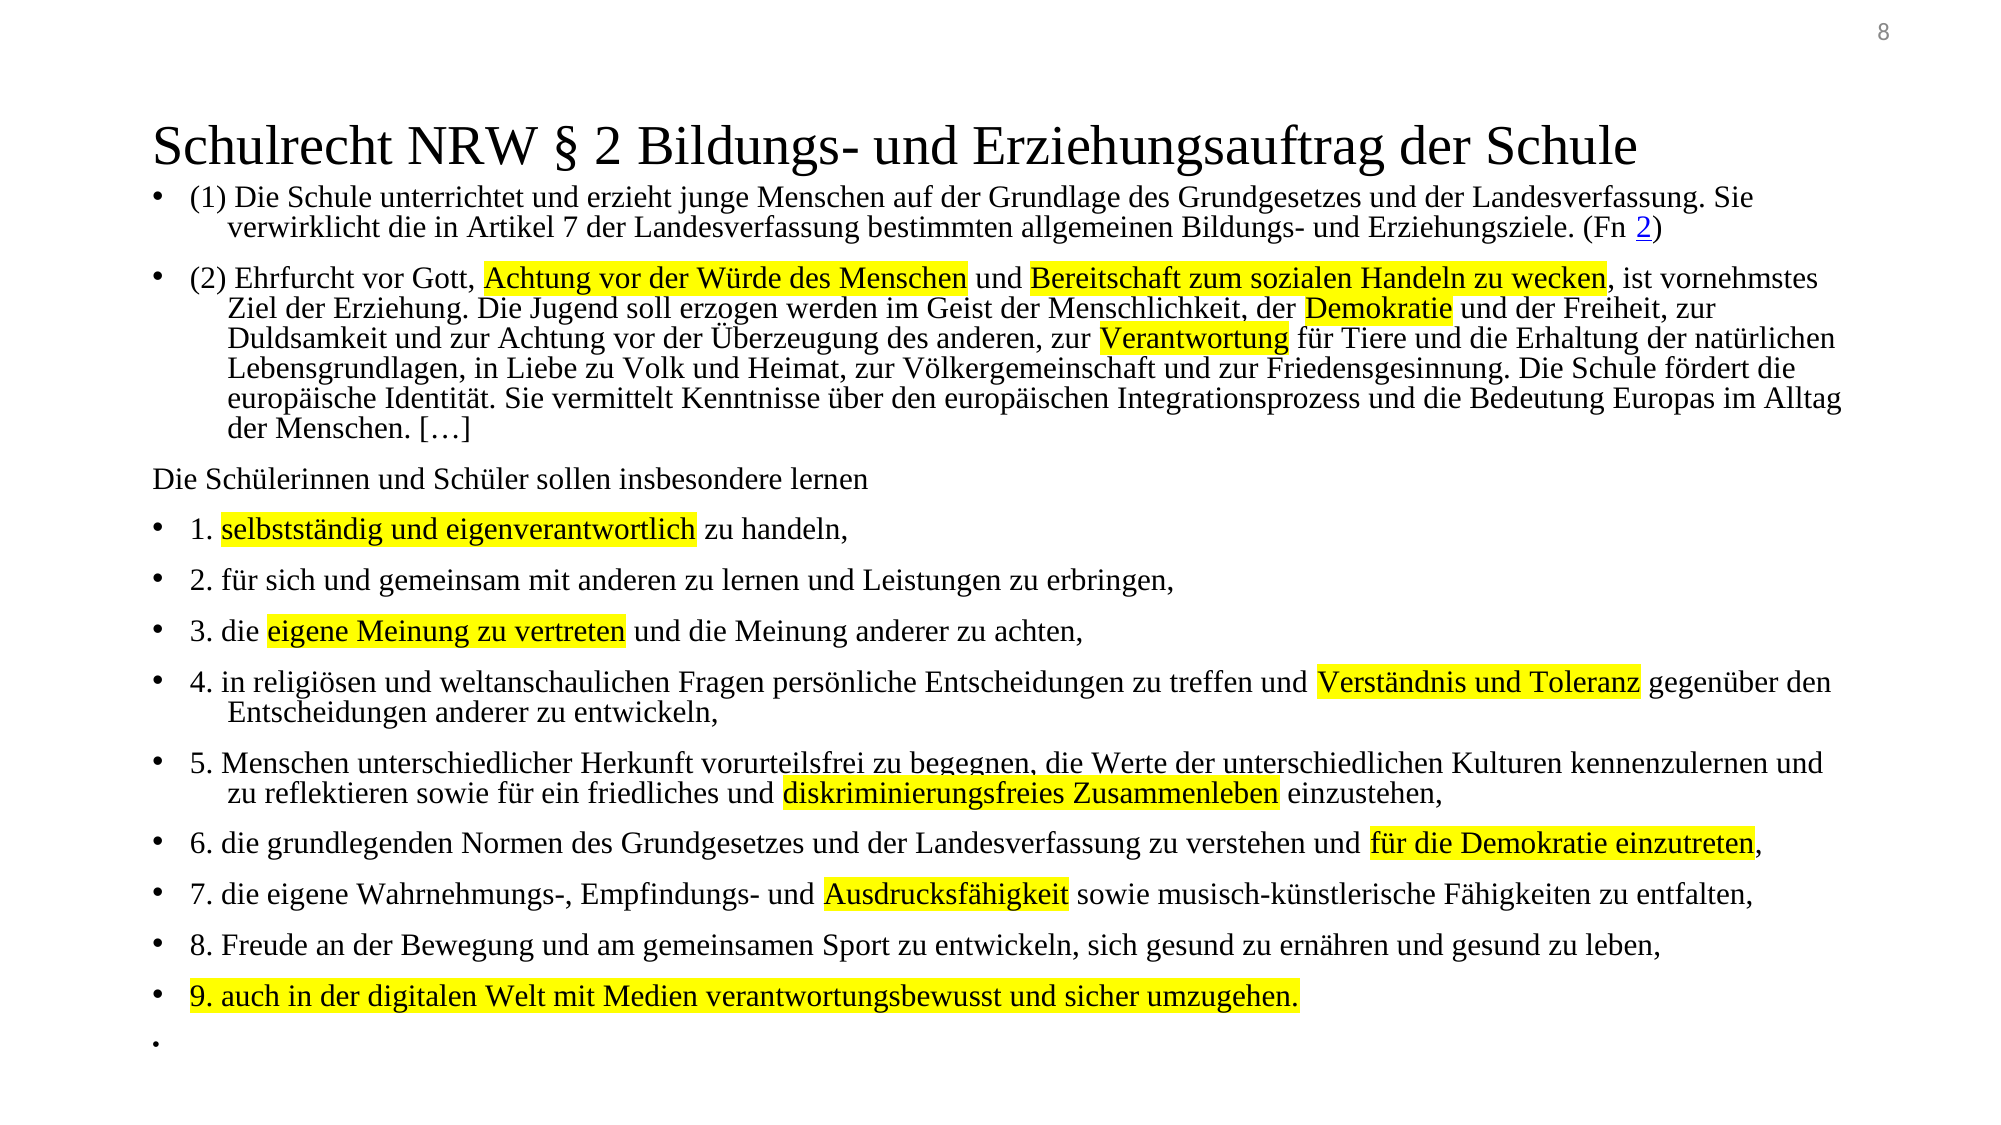

8
# Schulrecht NRW § 2 Bildungs- und Erziehungsauftrag der Schule
(1) Die Schule unterrichtet und erzieht junge Menschen auf der Grundlage des Grundgesetzes und der Landesverfassung. Sie verwirklicht die in Artikel 7 der Landesverfassung bestimmten allgemeinen Bildungs- und Erziehungsziele. (Fn 2)
(2) Ehrfurcht vor Gott, Achtung vor der Würde des Menschen und Bereitschaft zum sozialen Handeln zu wecken, ist vornehmstes Ziel der Erziehung. Die Jugend soll erzogen werden im Geist der Menschlichkeit, der Demokratie und der Freiheit, zur Duldsamkeit und zur Achtung vor der Überzeugung des anderen, zur Verantwortung für Tiere und die Erhaltung der natürlichen Lebensgrundlagen, in Liebe zu Volk und Heimat, zur Völkergemeinschaft und zur Friedensgesinnung. Die Schule fördert die europäische Identität. Sie vermittelt Kenntnisse über den europäischen Integrationsprozess und die Bedeutung Europas im Alltag der Menschen. […]
Die Schülerinnen und Schüler sollen insbesondere lernen
1. selbstständig und eigenverantwortlich zu handeln,
2. für sich und gemeinsam mit anderen zu lernen und Leistungen zu erbringen,
3. die eigene Meinung zu vertreten und die Meinung anderer zu achten,
4. in religiösen und weltanschaulichen Fragen persönliche Entscheidungen zu treffen und Verständnis und Toleranz gegenüber den Entscheidungen anderer zu entwickeln,
5. Menschen unterschiedlicher Herkunft vorurteilsfrei zu begegnen, die Werte der unterschiedlichen Kulturen kennenzulernen und zu reflektieren sowie für ein friedliches und diskriminierungsfreies Zusammenleben einzustehen,
6. die grundlegenden Normen des Grundgesetzes und der Landesverfassung zu verstehen und für die Demokratie einzutreten,
7. die eigene Wahrnehmungs-, Empfindungs- und Ausdrucksfähigkeit sowie musisch-künstlerische Fähigkeiten zu entfalten,
8. Freude an der Bewegung und am gemeinsamen Sport zu entwickeln, sich gesund zu ernähren und gesund zu leben,
9. auch in der digitalen Welt mit Medien verantwortungsbewusst und sicher umzugehen.